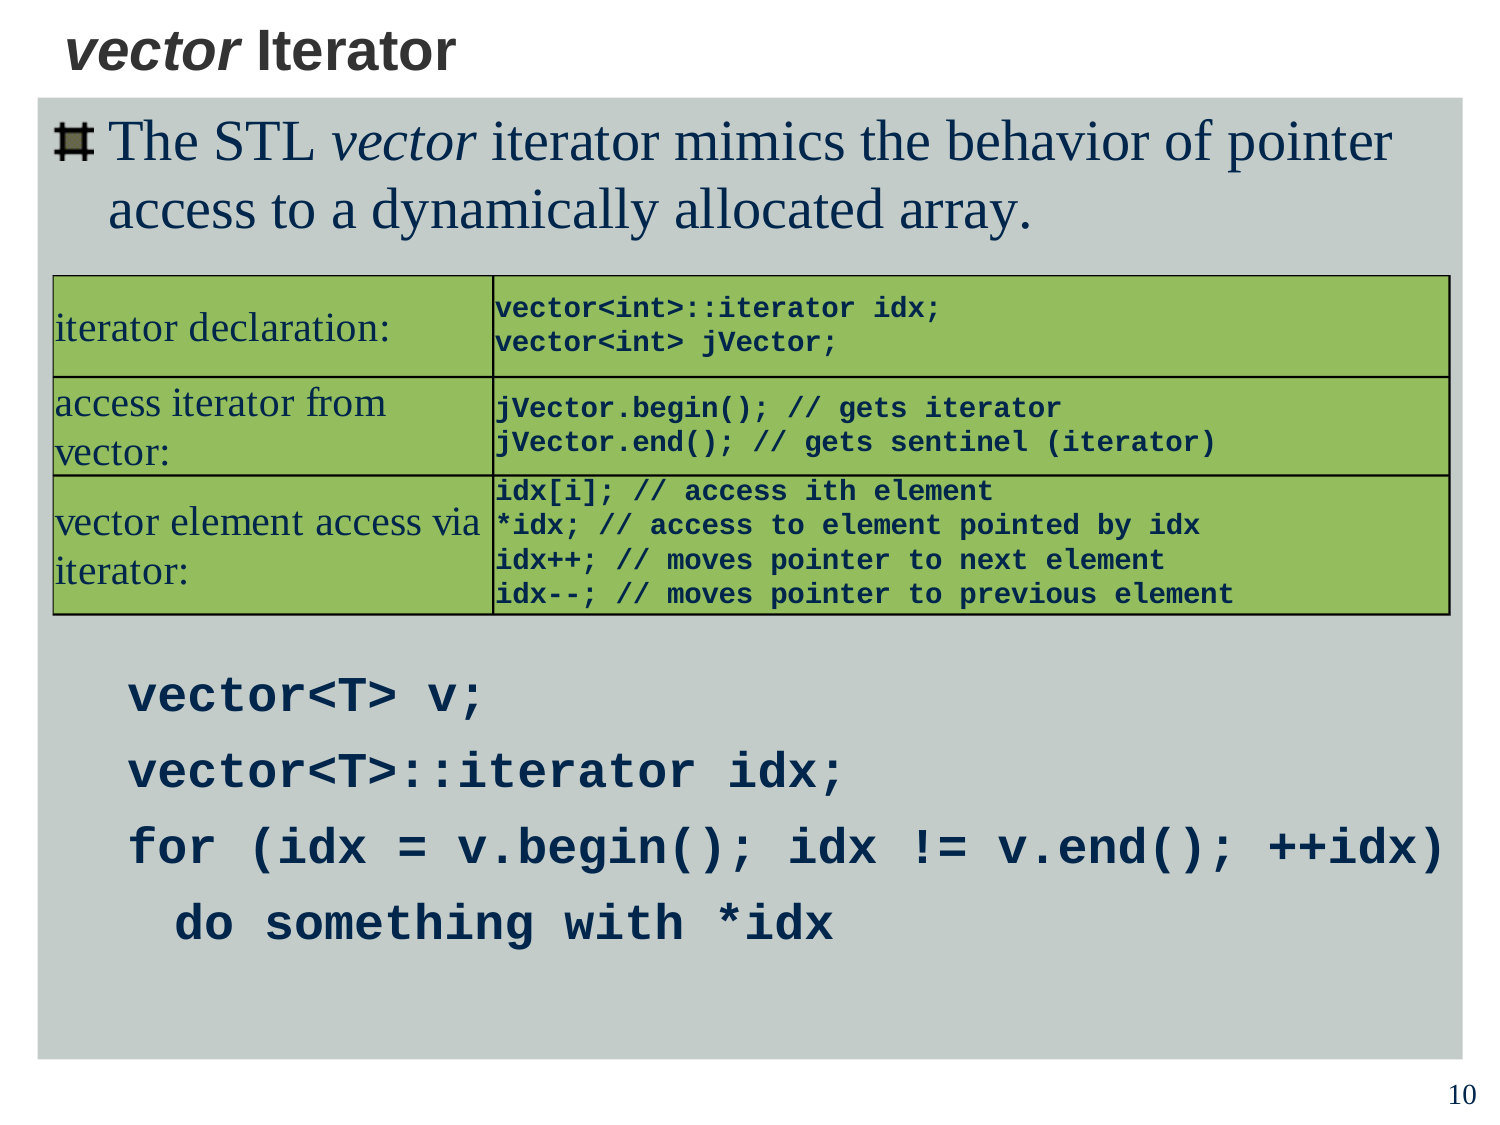

# vector Iterator
The STL vector iterator mimics the behavior of pointer access to a dynamically allocated array.
vector<T> v;
vector<T>::iterator idx;
for (idx = v.begin(); idx != v.end(); ++idx)
	do something with *idx